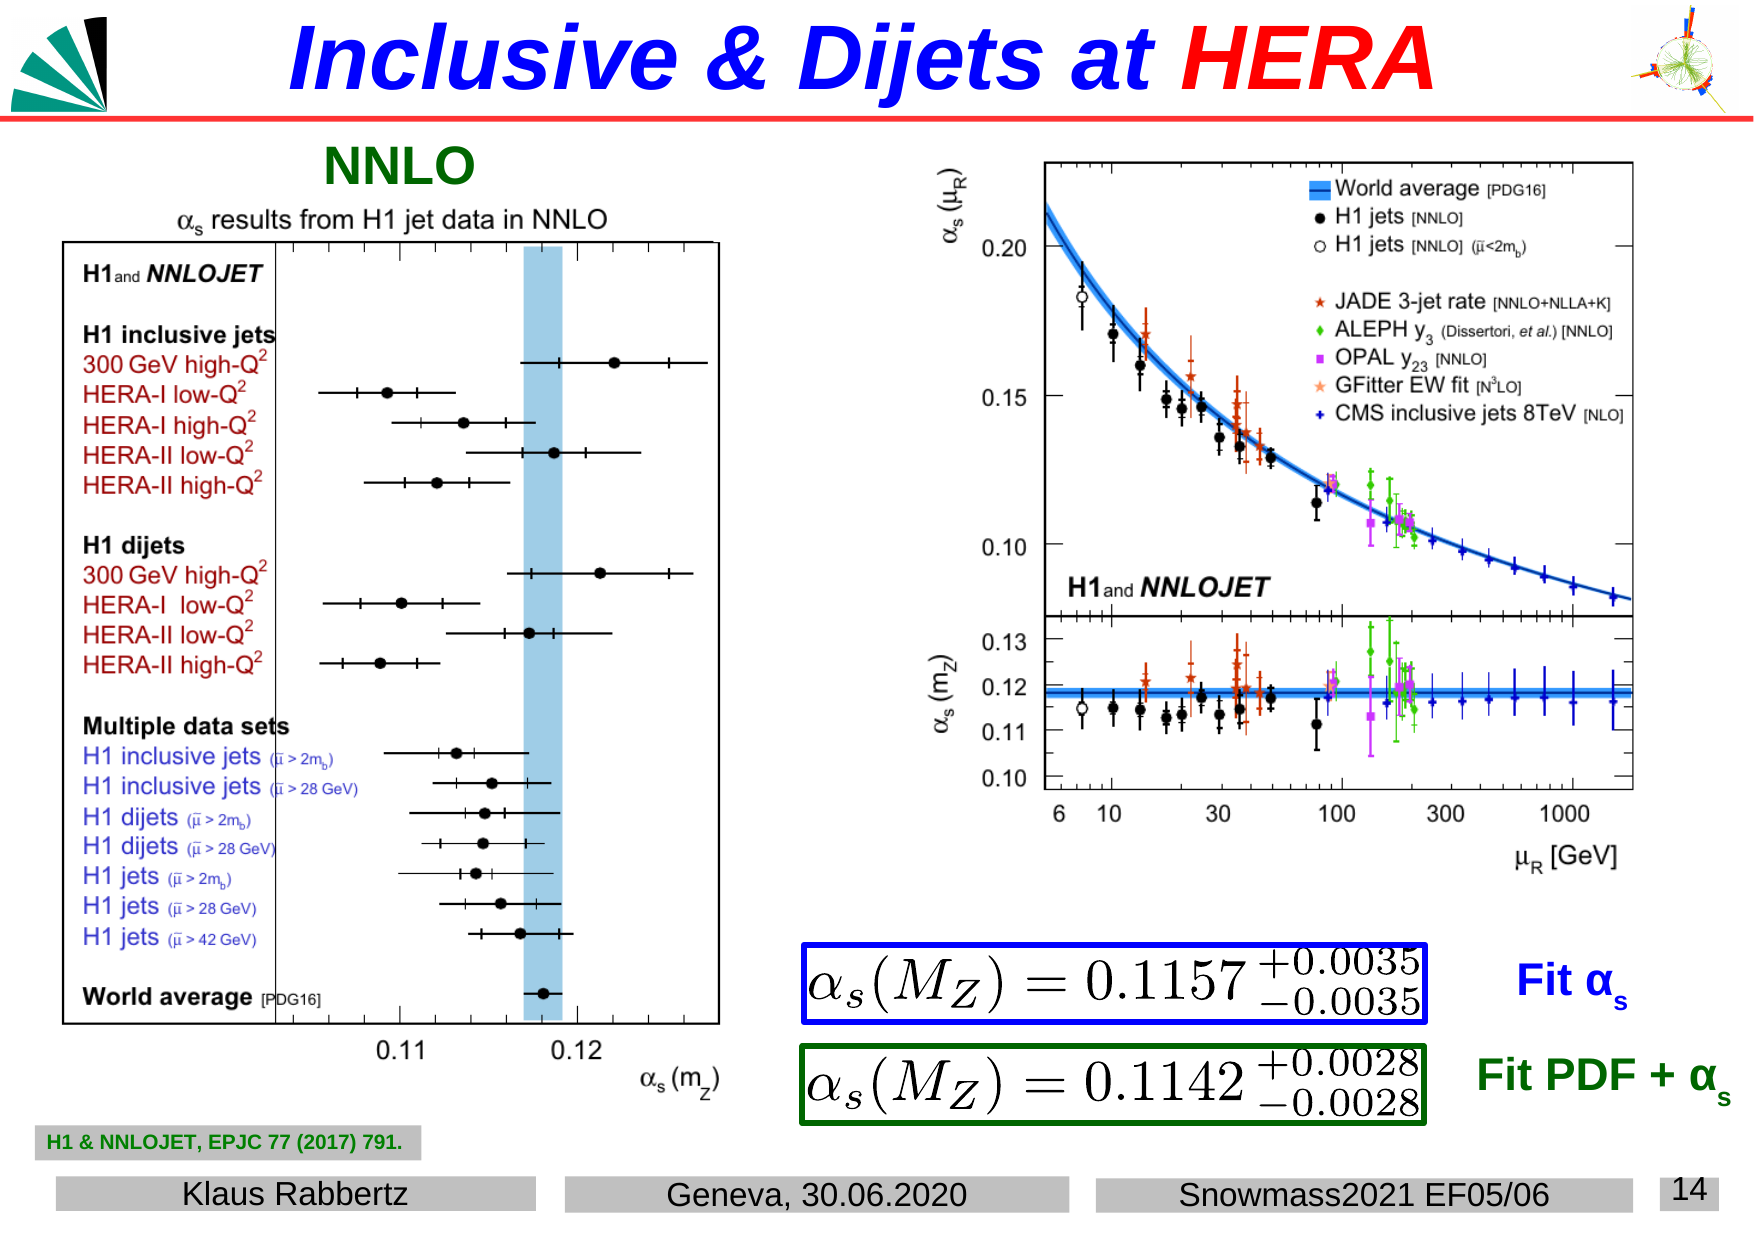

# Inclusive & Dijets at HERA
NNLO
Fit αs
Fit PDF + αs
H1 & NNLOJET, EPJC 77 (2017) 791.